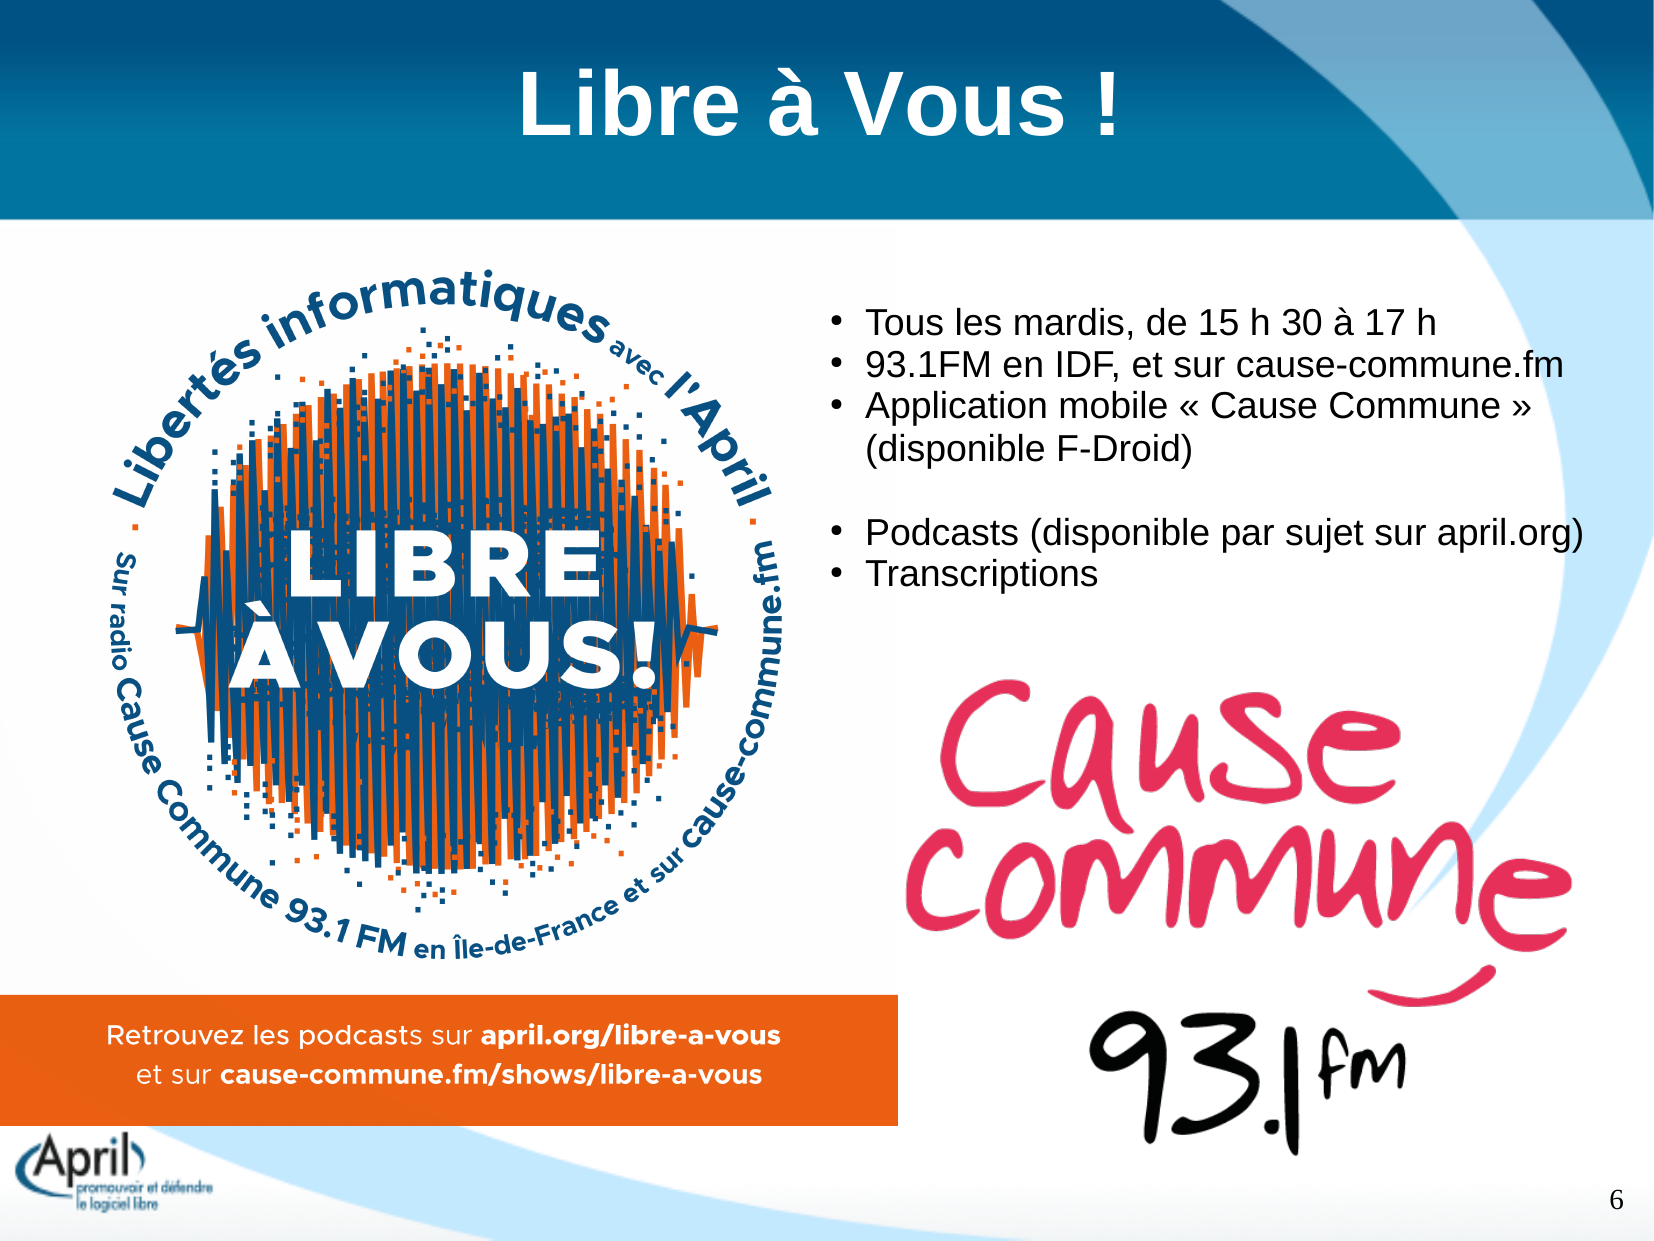

# Libre à Vous !
Tous les mardis, de 15 h 30 à 17 h
93.1FM en IDF, et sur cause-commune.fm
Application mobile « Cause Commune » (disponible F-Droid)
Podcasts (disponible par sujet sur april.org)
Transcriptions
6